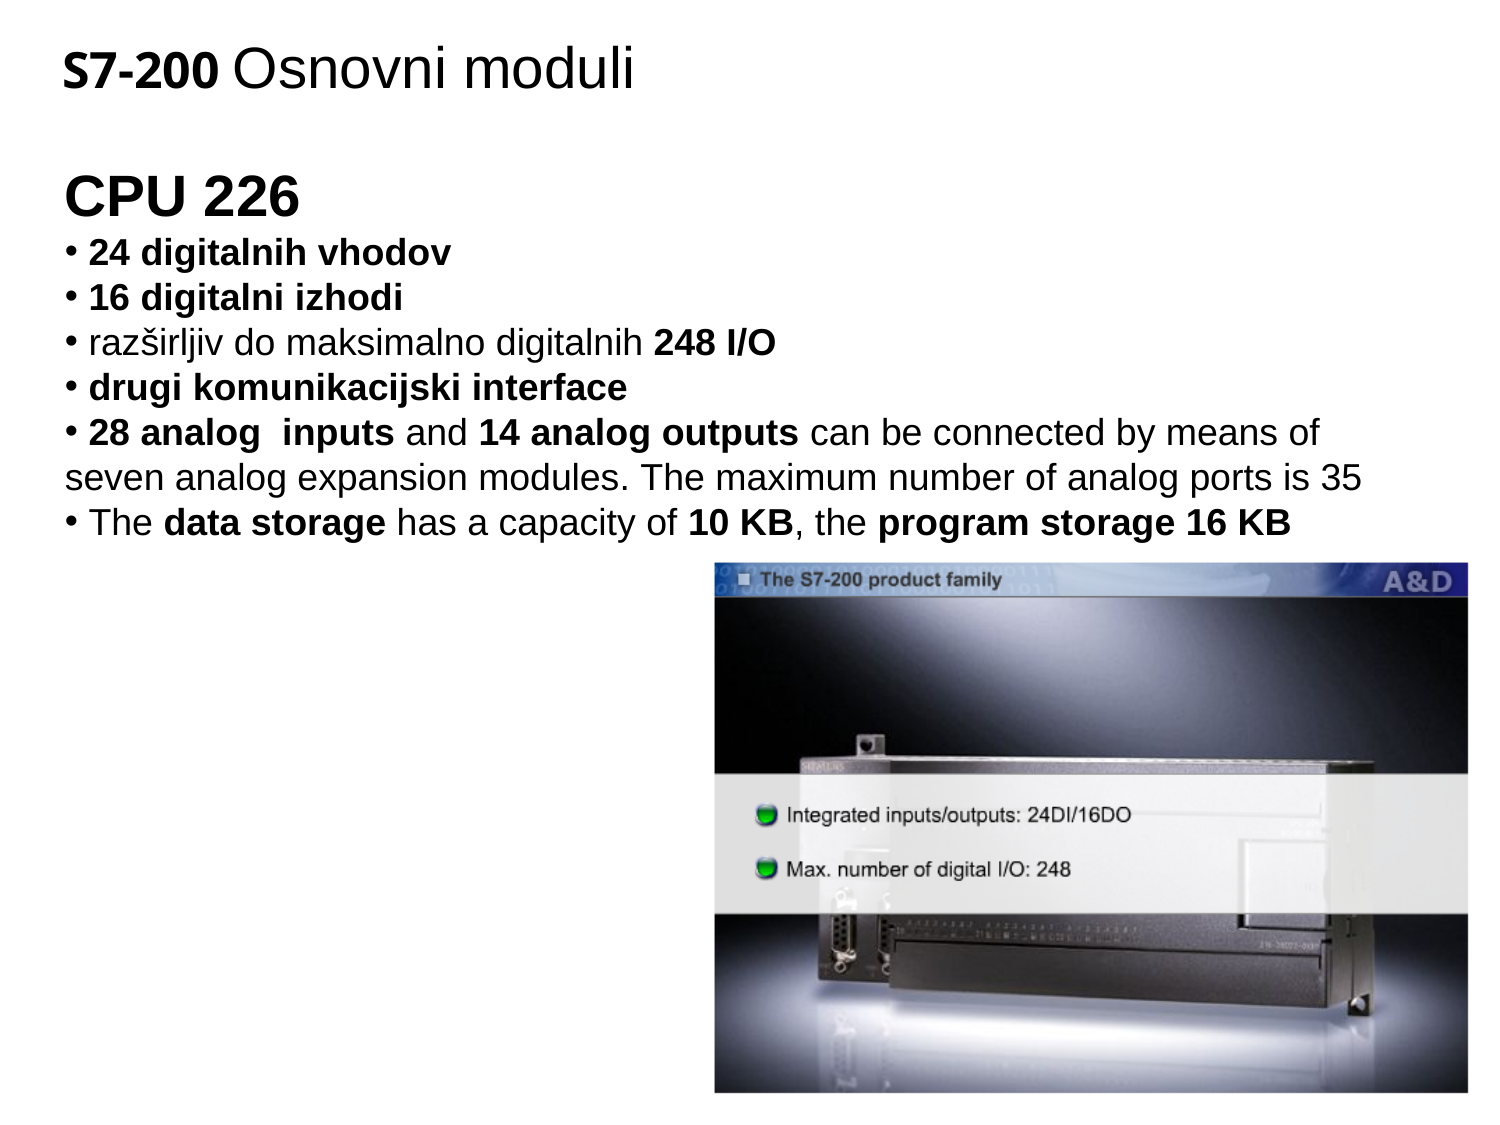

S7-200 Osnovni moduli
CPU 226
 24 digitalnih vhodov
 16 digitalni izhodi
 razširljiv do maksimalno digitalnih 248 I/O
 drugi komunikacijski interface
 28 analog  inputs and 14 analog outputs can be connected by means of seven analog expansion modules. The maximum number of analog ports is 35
 The data storage has a capacity of 10 KB, the program storage 16 KB